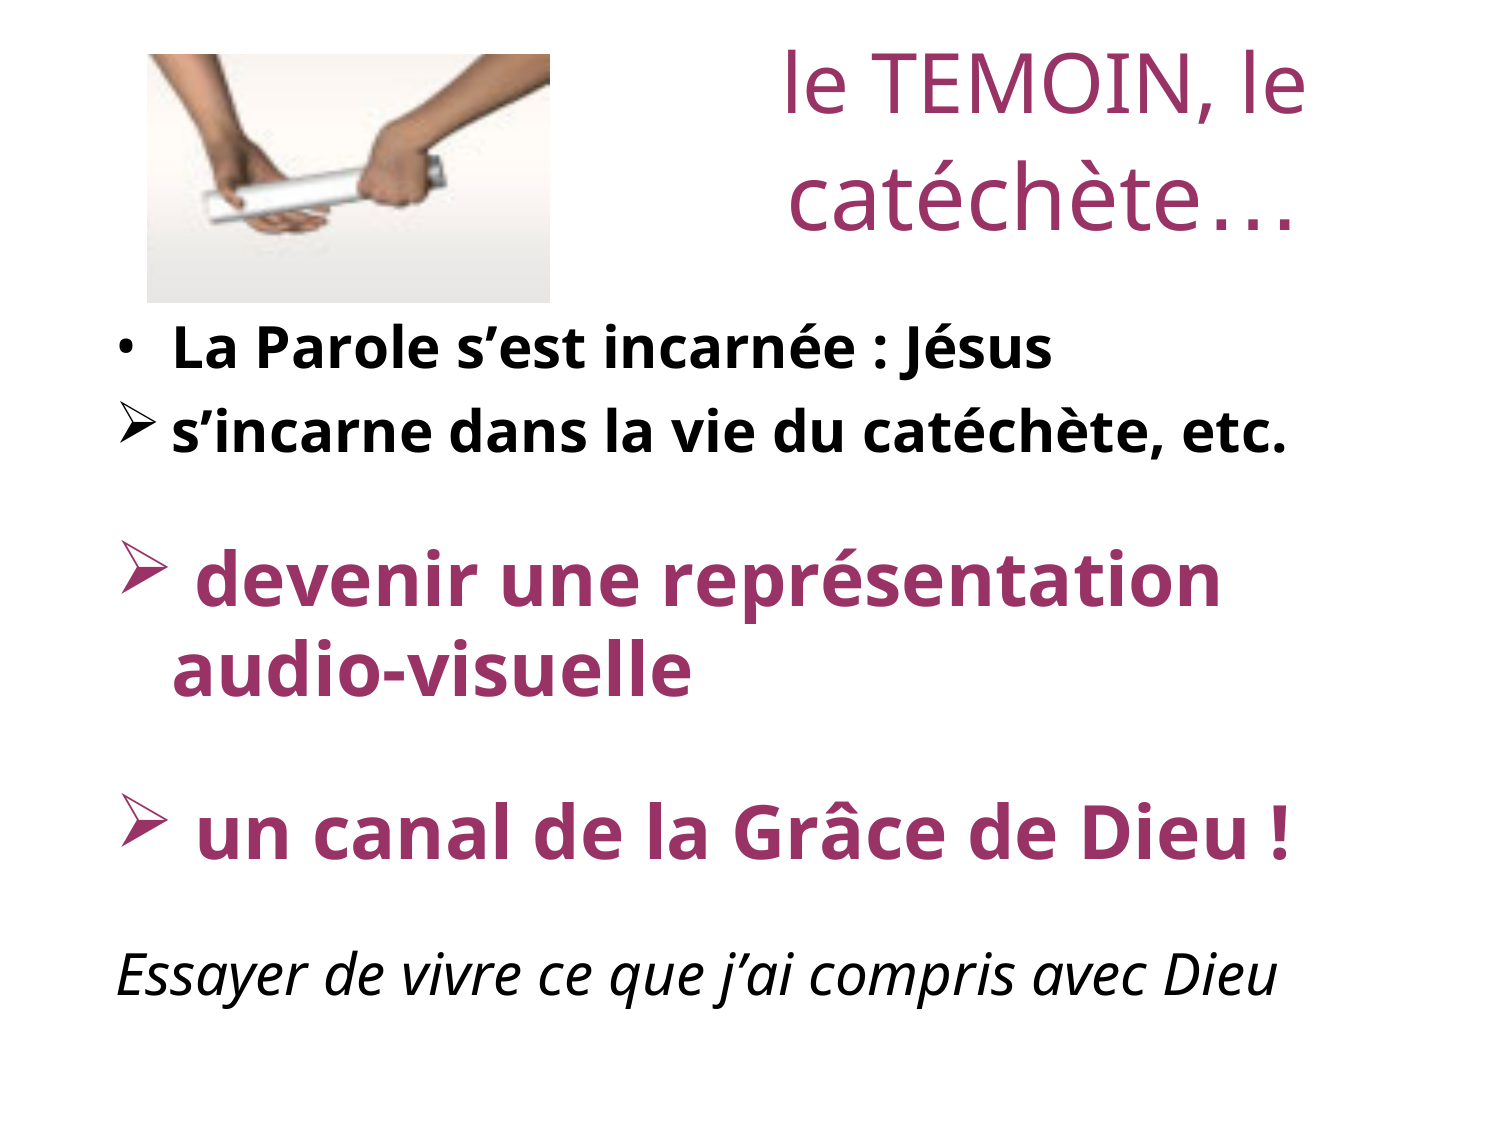

# le TEMOIN, le catéchète…
La Parole s’est incarnée : Jésus
s’incarne dans la vie du catéchète, etc.
 devenir une représentation audio-visuelle
 un canal de la Grâce de Dieu !
Essayer de vivre ce que j’ai compris avec Dieu